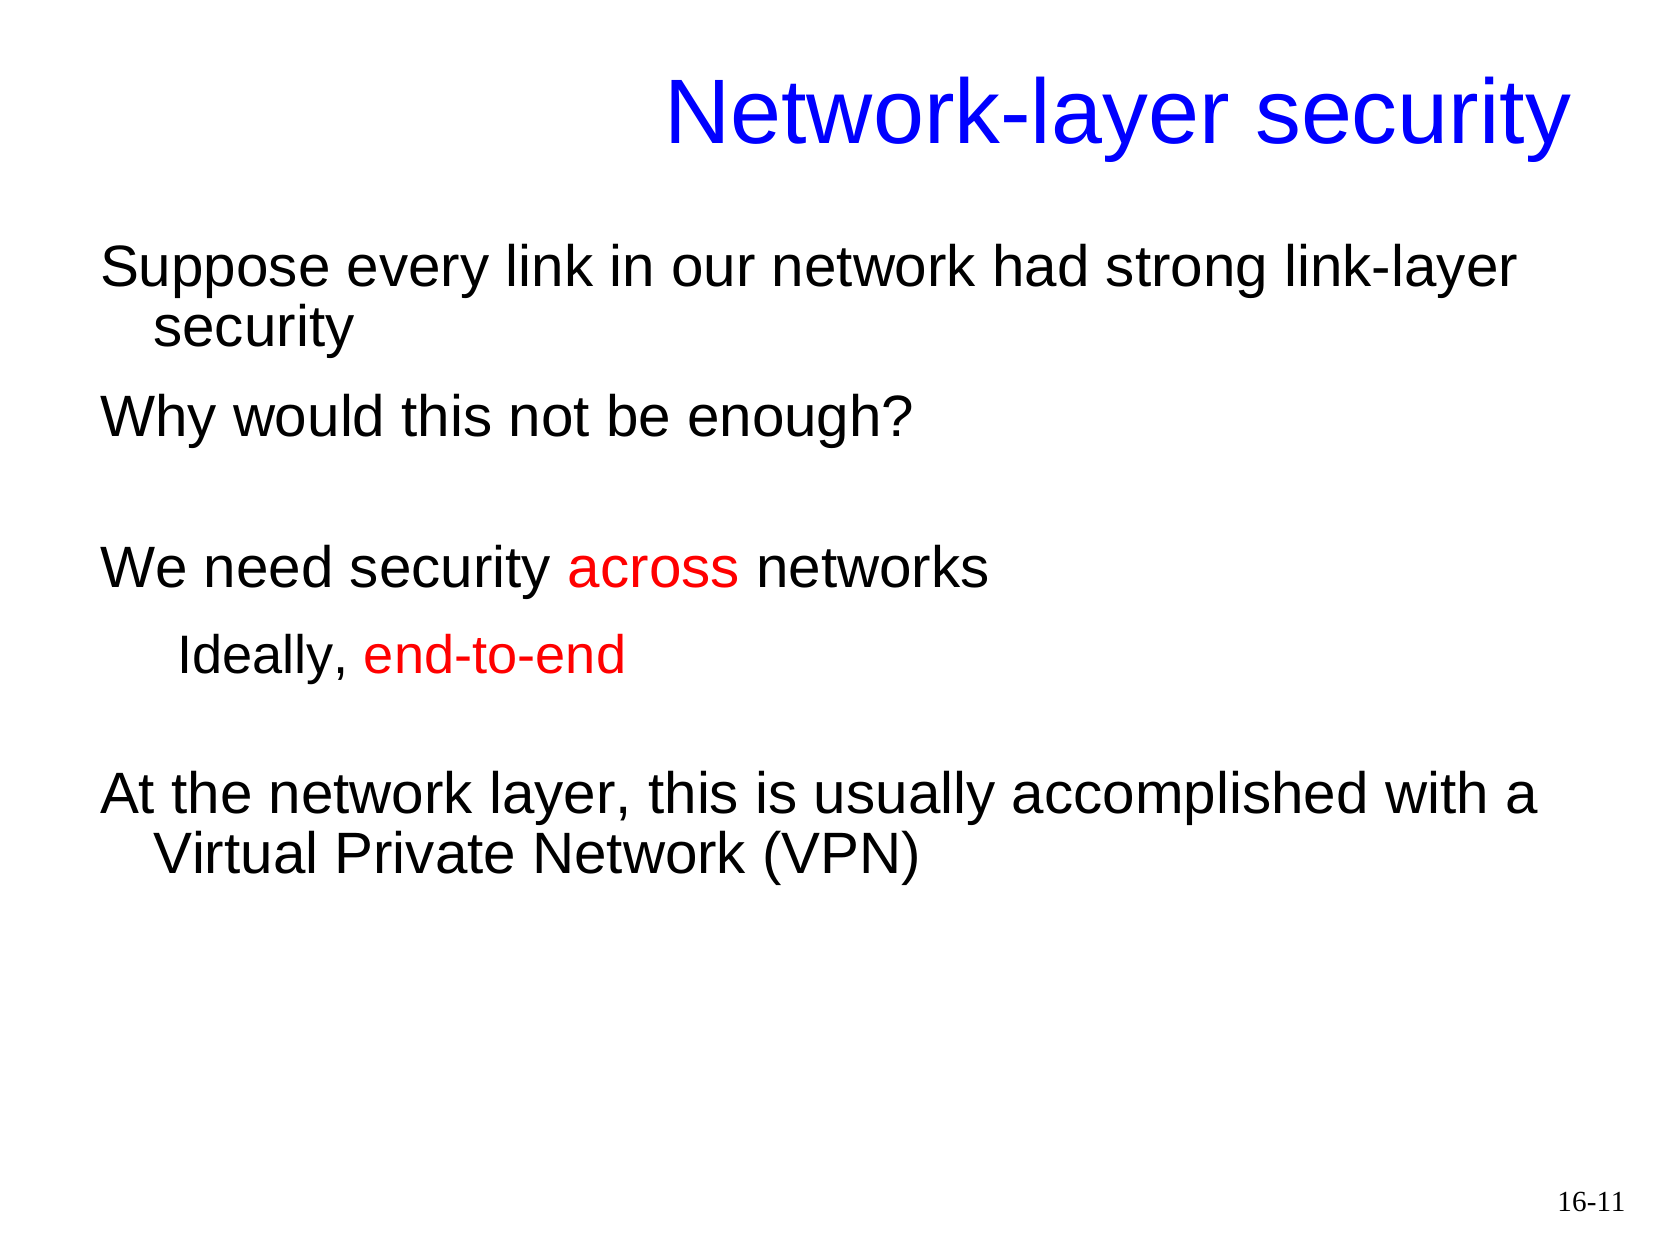

# Network-layer security
Suppose every link in our network had strong link-layer security
Why would this not be enough?
We need security across networks
Ideally, end-to-end
At the network layer, this is usually accomplished with a Virtual Private Network (VPN)